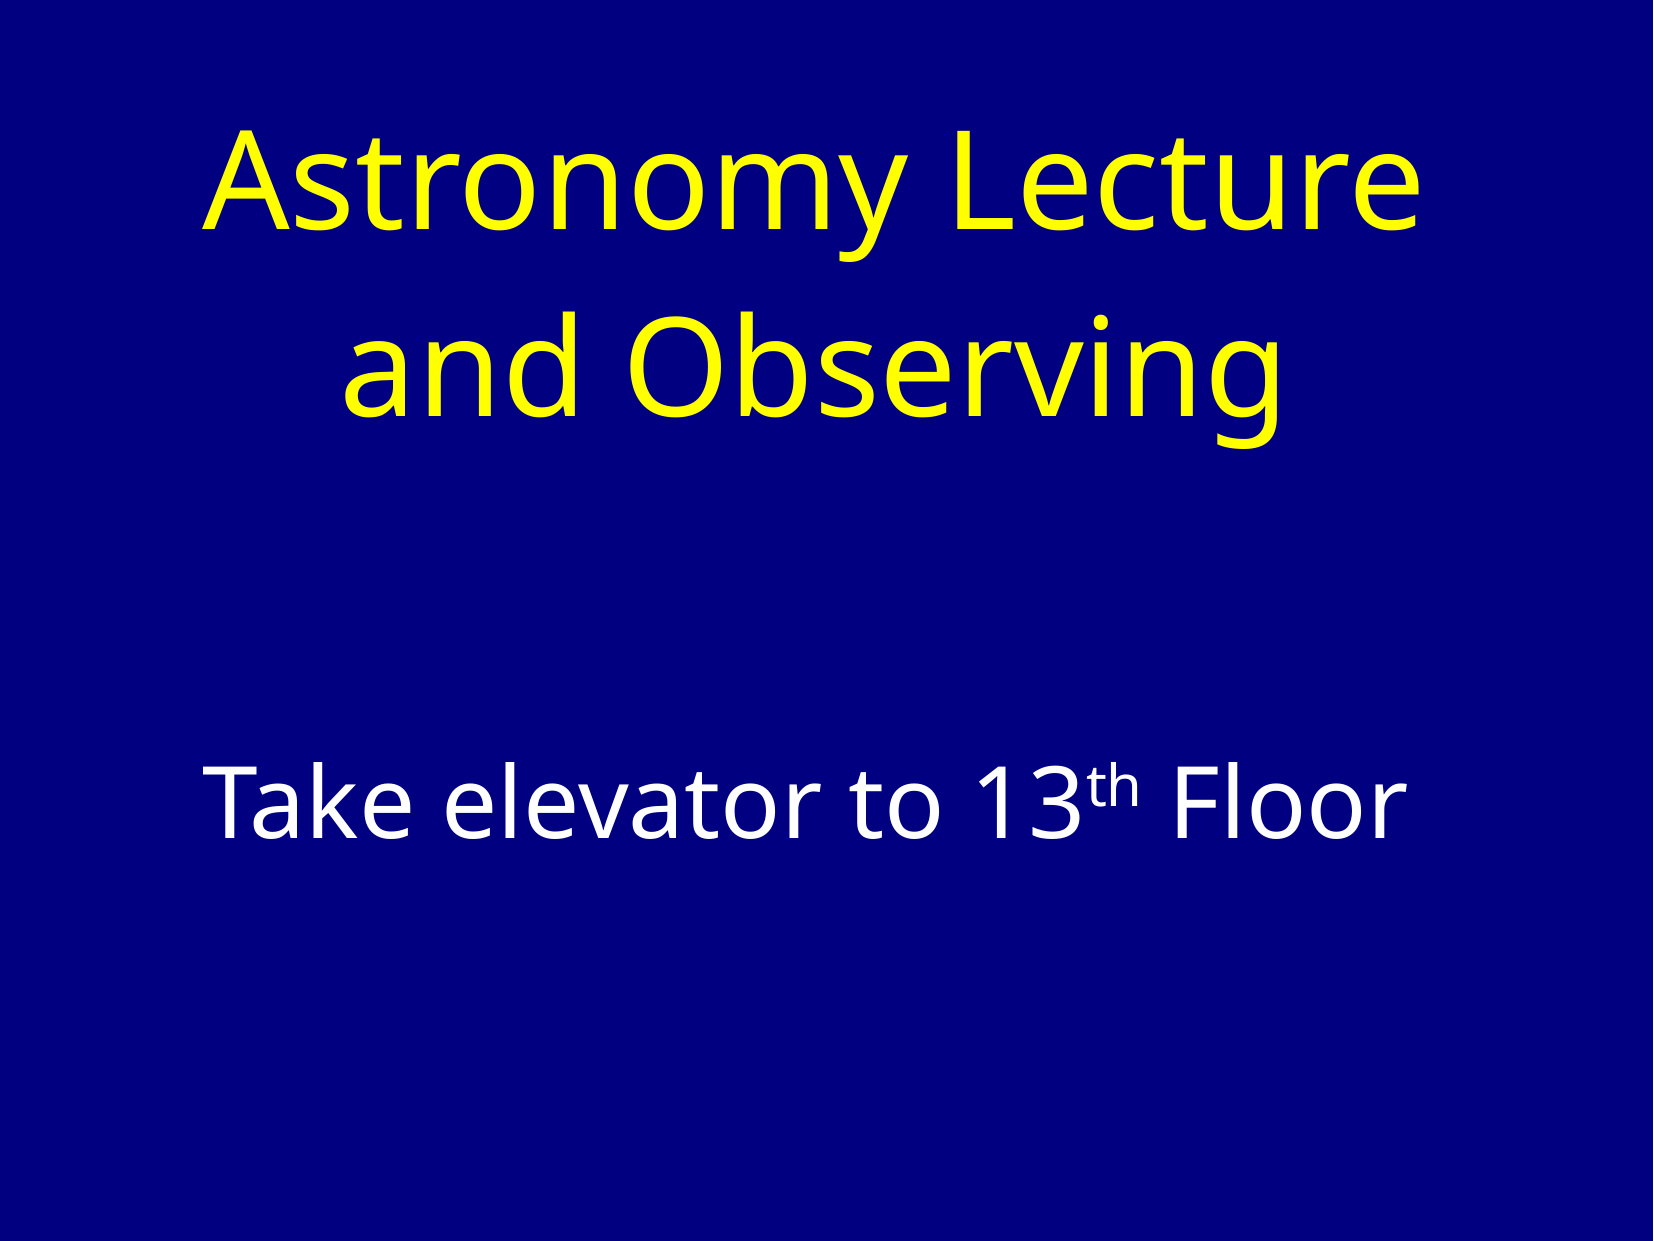

Astronomy Lecture and Observing
Take elevator to 13th Floor